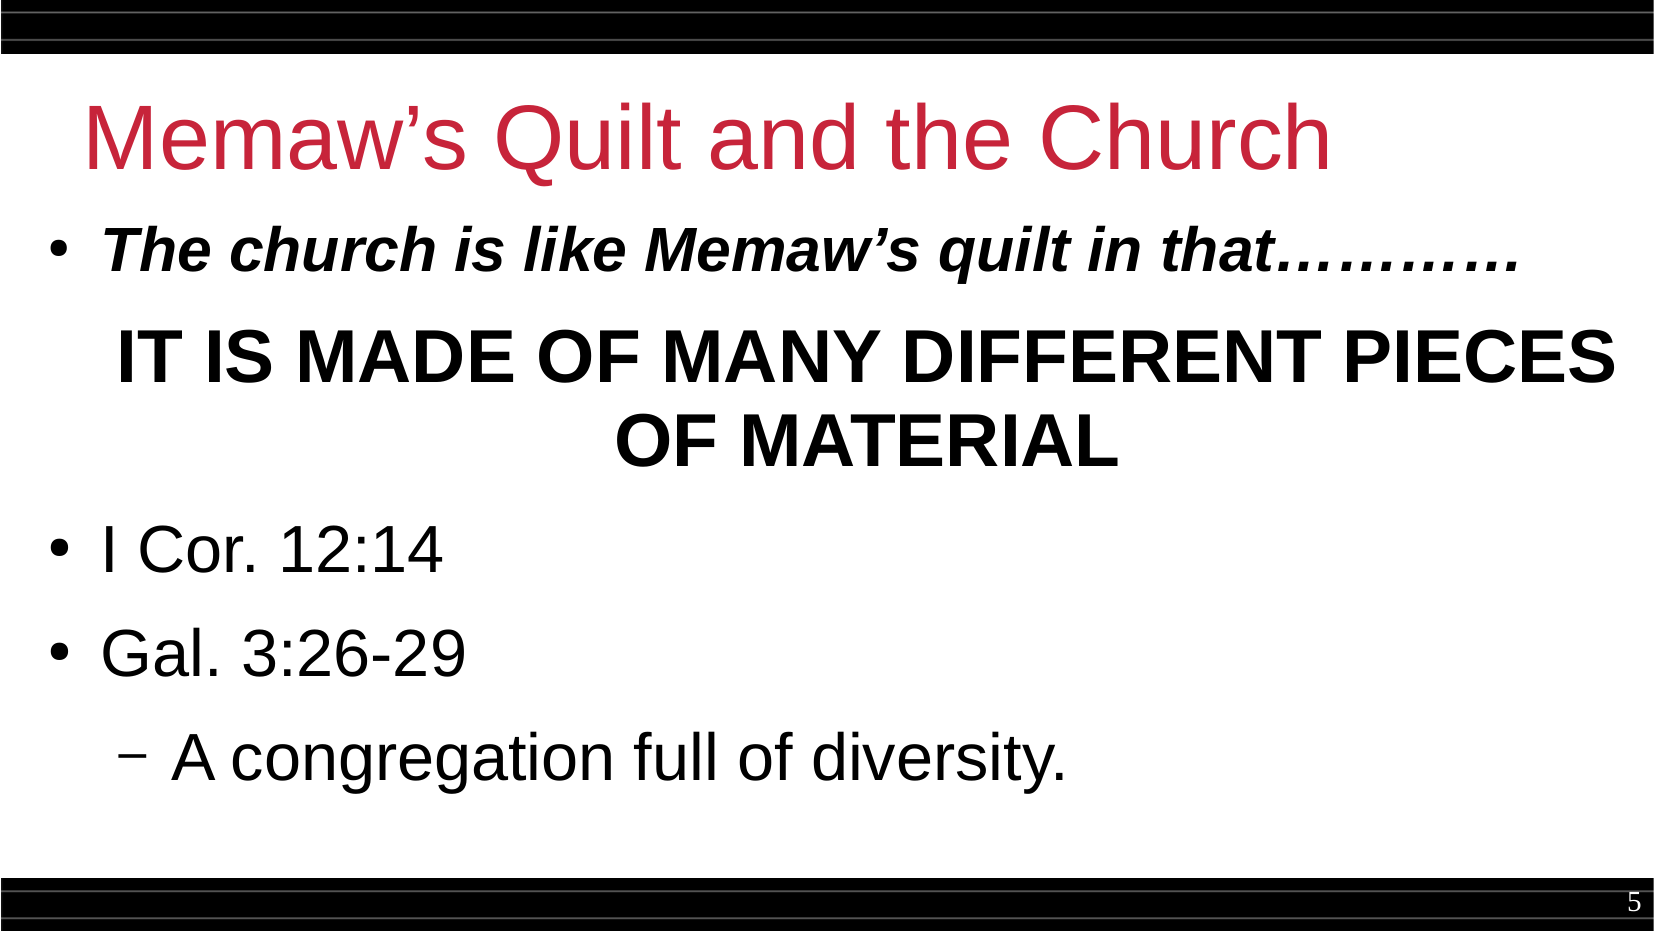

# Memaw’s Quilt and the Church
The church is like Memaw’s quilt in that…………
IT IS MADE OF MANY DIFFERENT PIECES OF MATERIAL
I Cor. 12:14
Gal. 3:26-29
A congregation full of diversity.